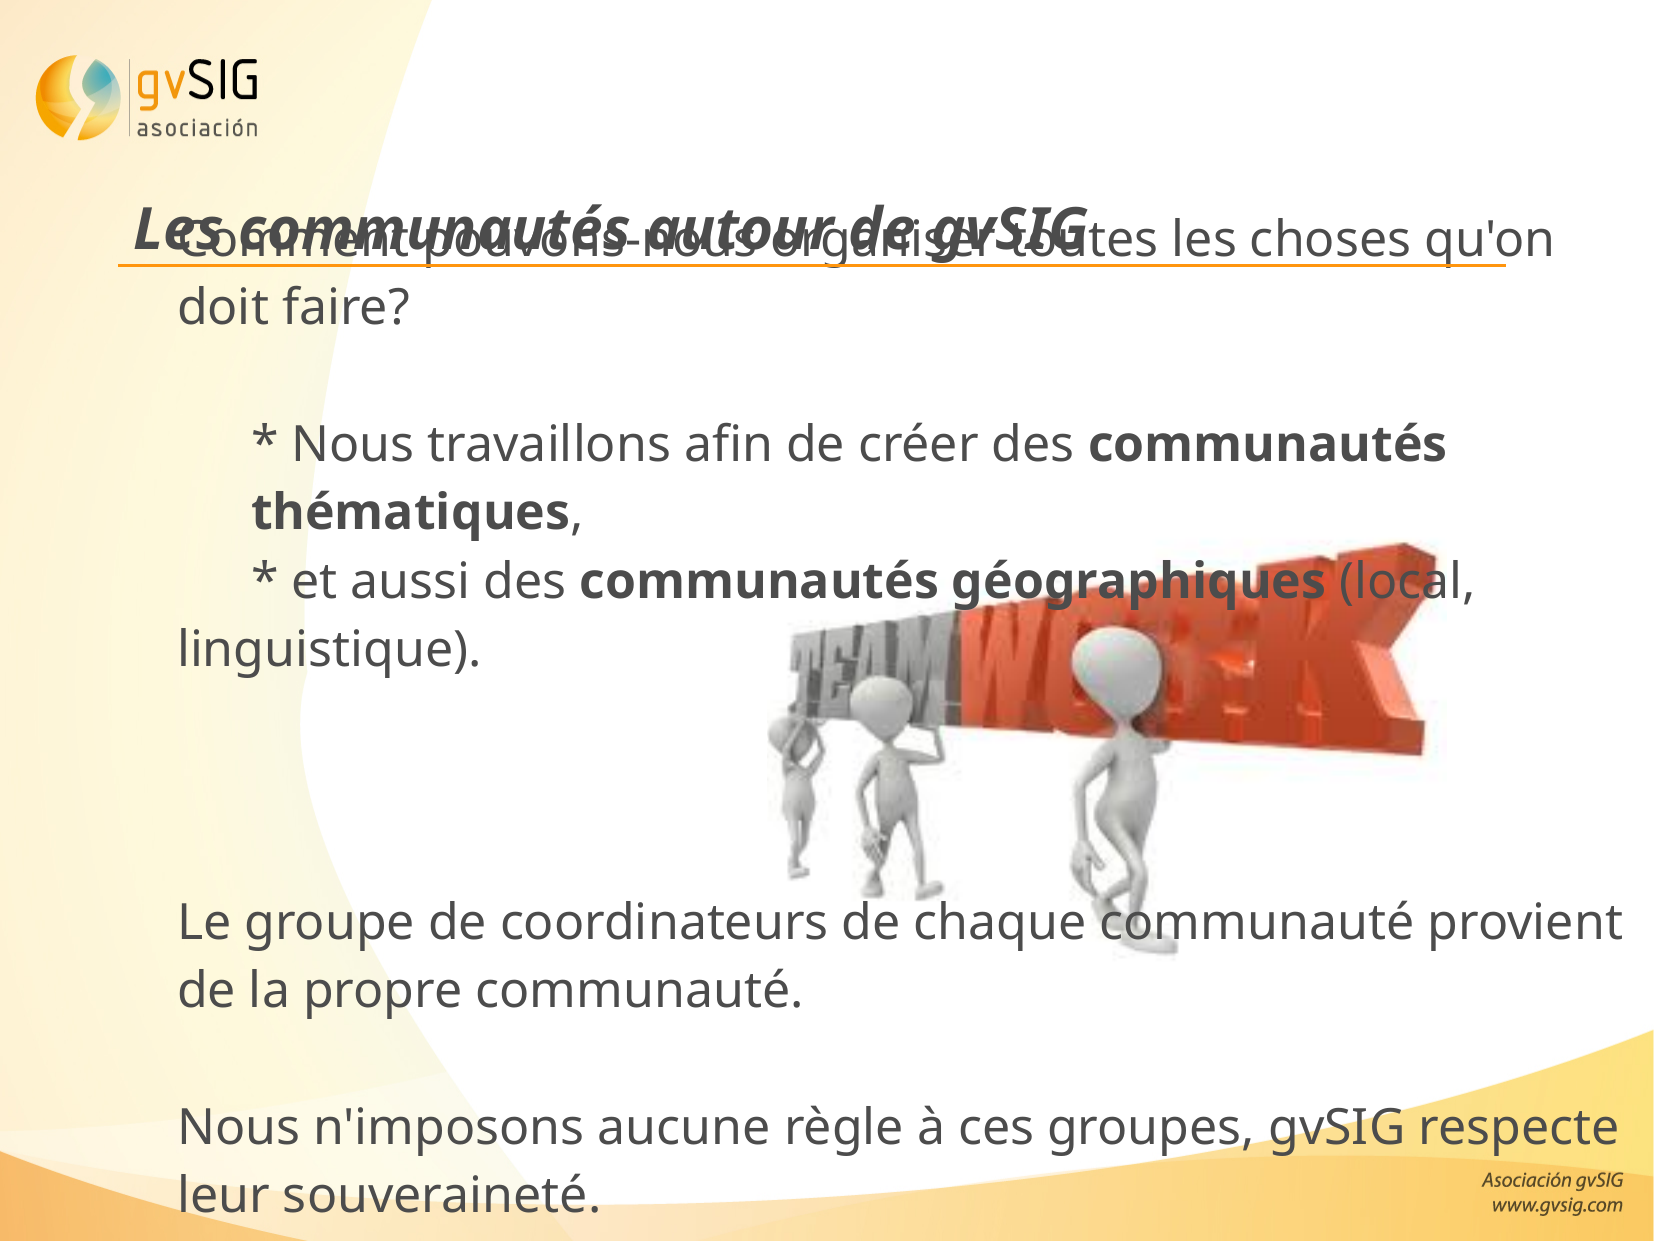

Les communautés autour de gvSIG
# Comment pouvons-nous organiser toutes les choses qu'on doit faire? * Nous travaillons afin de créer des communautés 			thématiques, * et aussi des communautés géographiques (local, 		linguistique). Le groupe de coordinateurs de chaque communauté provient de la propre communauté. Nous n'imposons aucune règle à ces groupes, gvSIG respecte leur souveraineté.